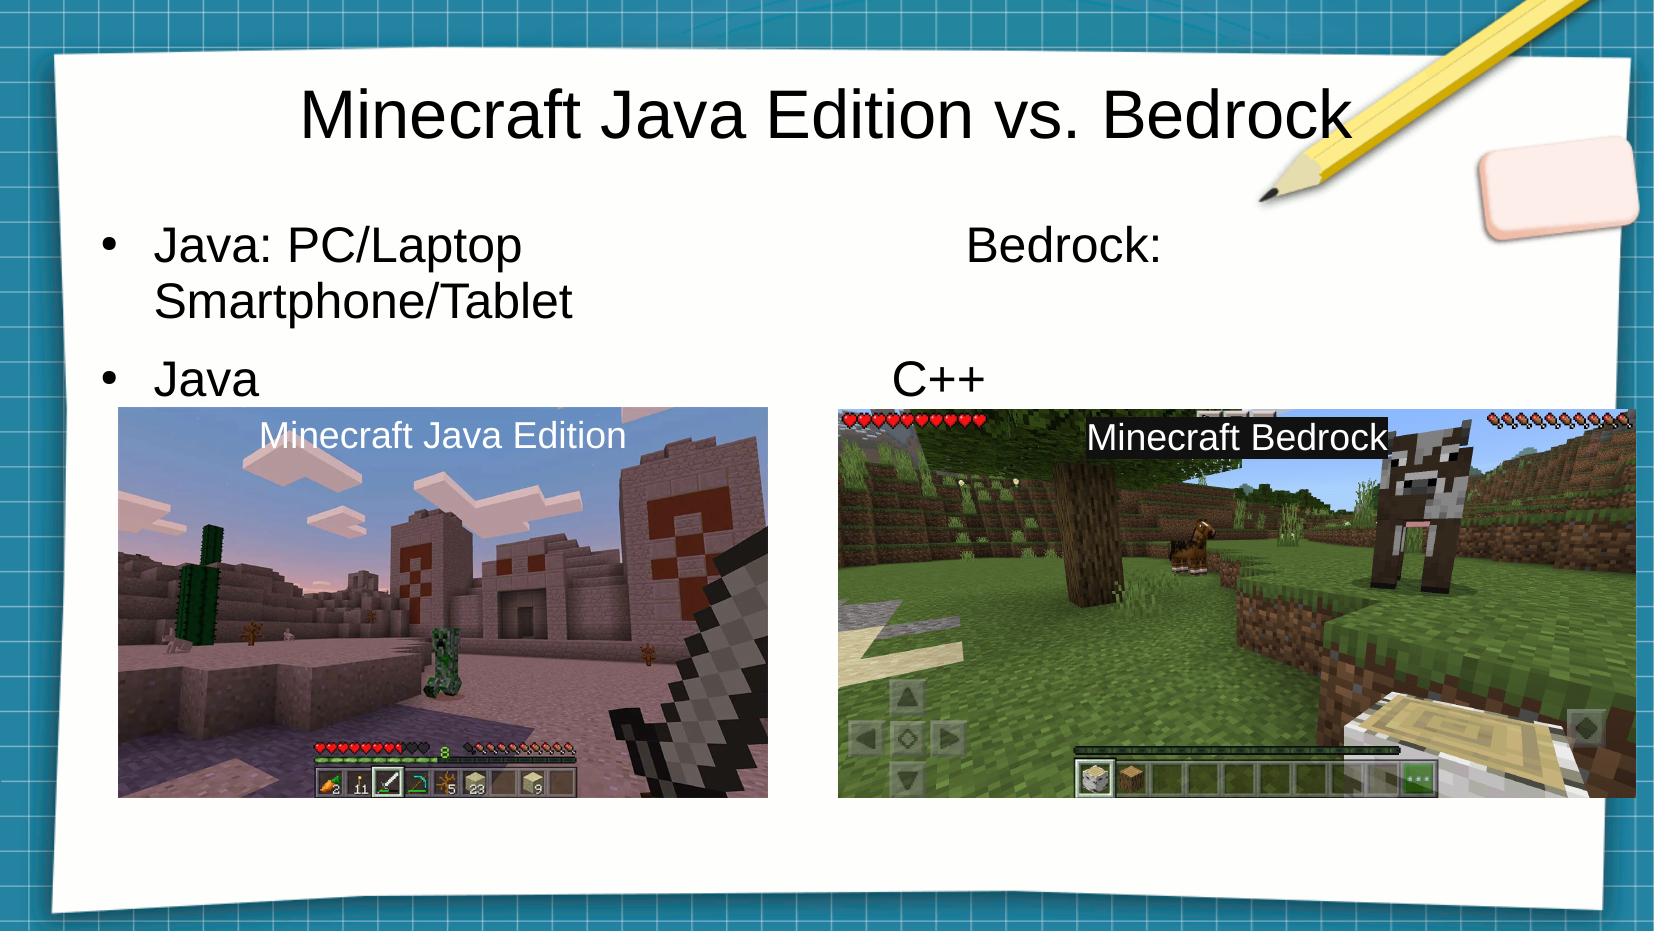

# Minecraft Java Edition vs. Bedrock
Java: PC/Laptop						Bedrock: Smartphone/Tablet
Java									C++
Minecraft Java Edition
Minecraft Bedrock